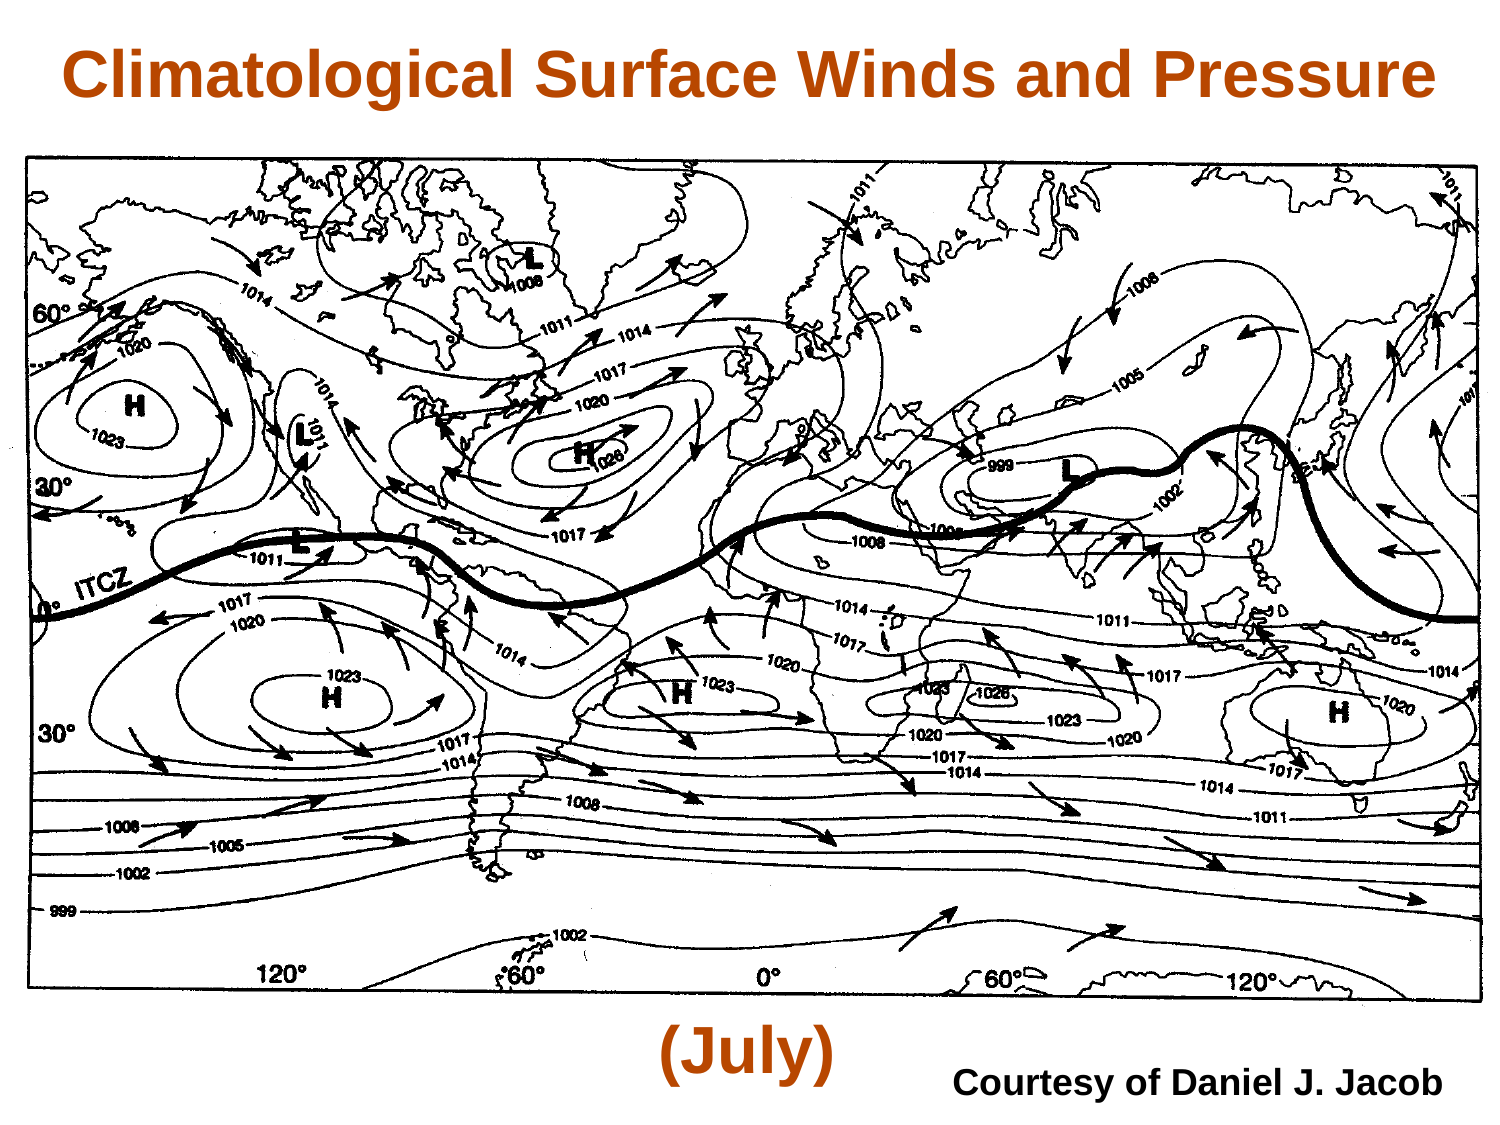

# CLIMATOLOGICAL SURFACE WINDS AND PRESSURES (July)
Climatological Surface Winds and Pressure
(July)
Courtesy of Daniel J. Jacob